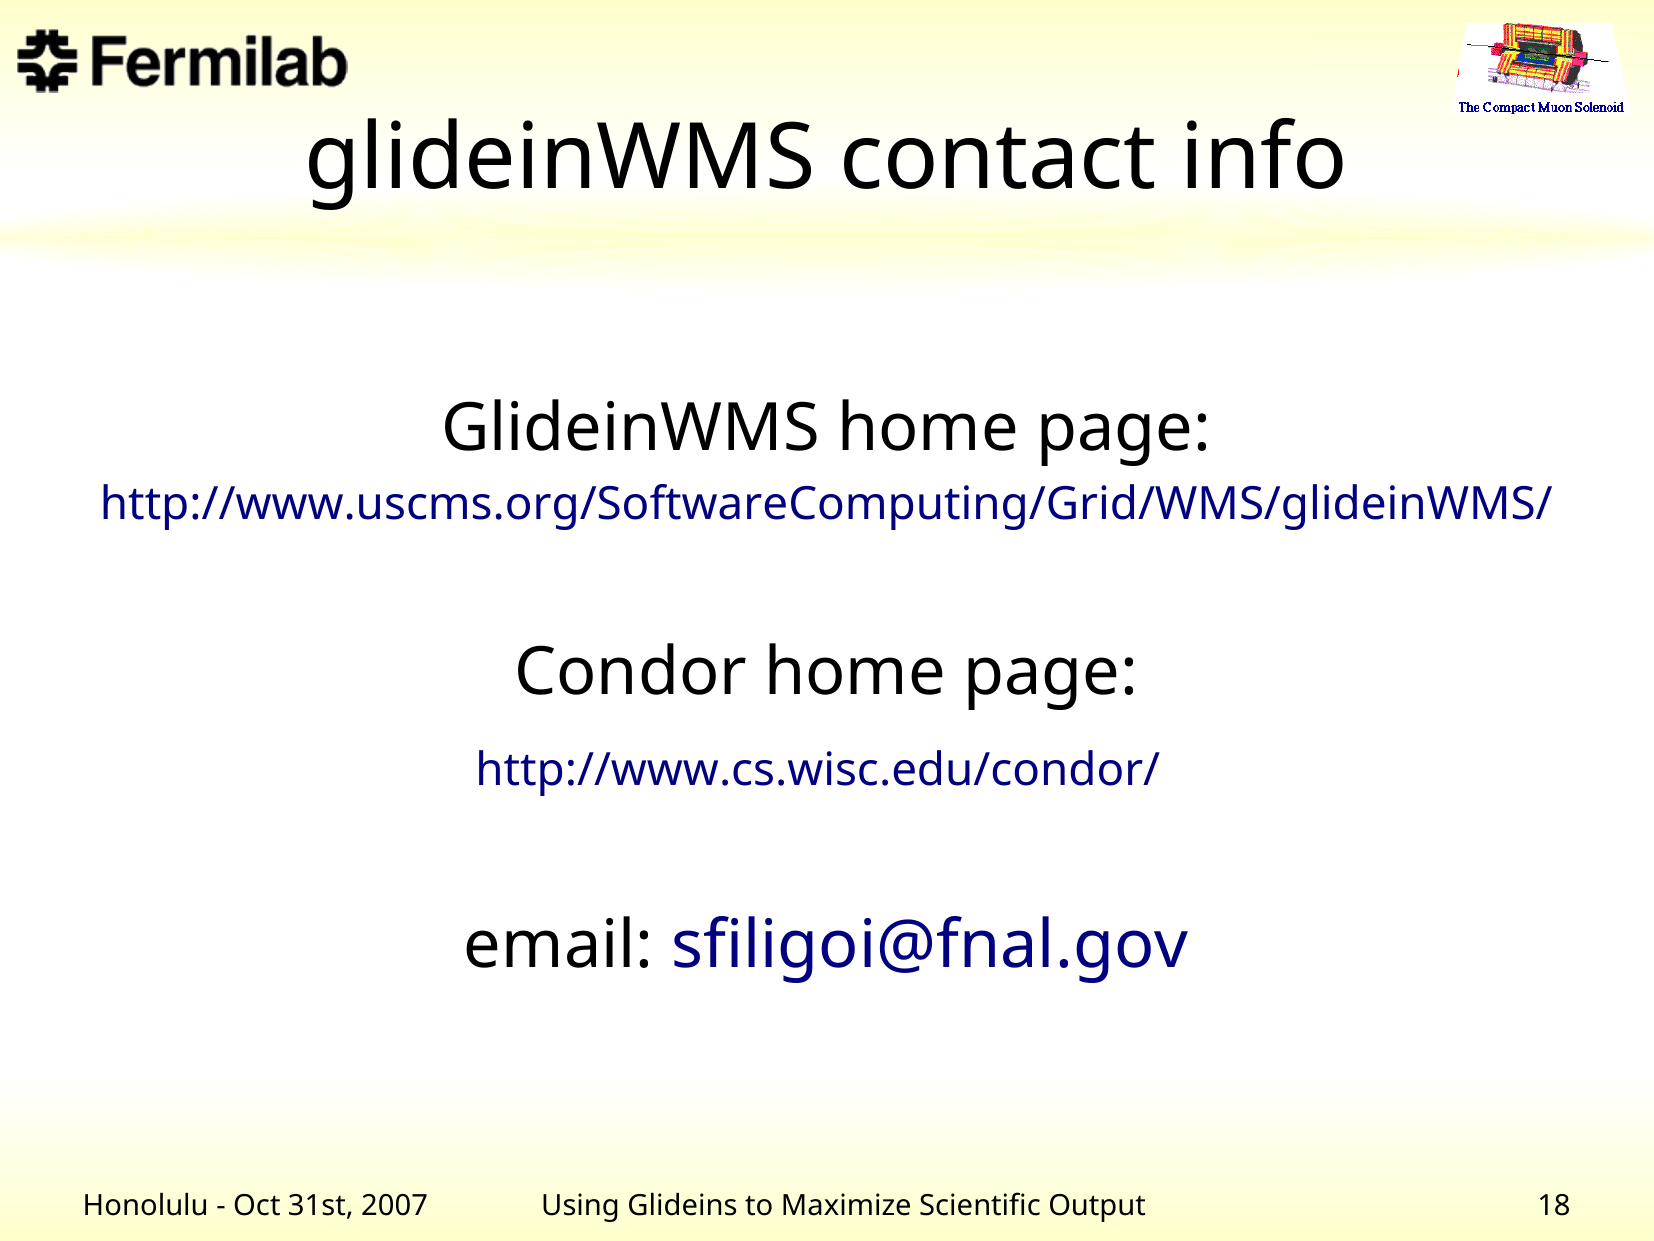

# glideinWMS contact info
GlideinWMS home page:
http://www.uscms.org/SoftwareComputing/Grid/WMS/glideinWMS/
Condor home page:
http://www.cs.wisc.edu/condor/
email: sfiligoi@fnal.gov
Using Glideins to Maximize Scientific Output
Honolulu - Oct 31st, 2007
18